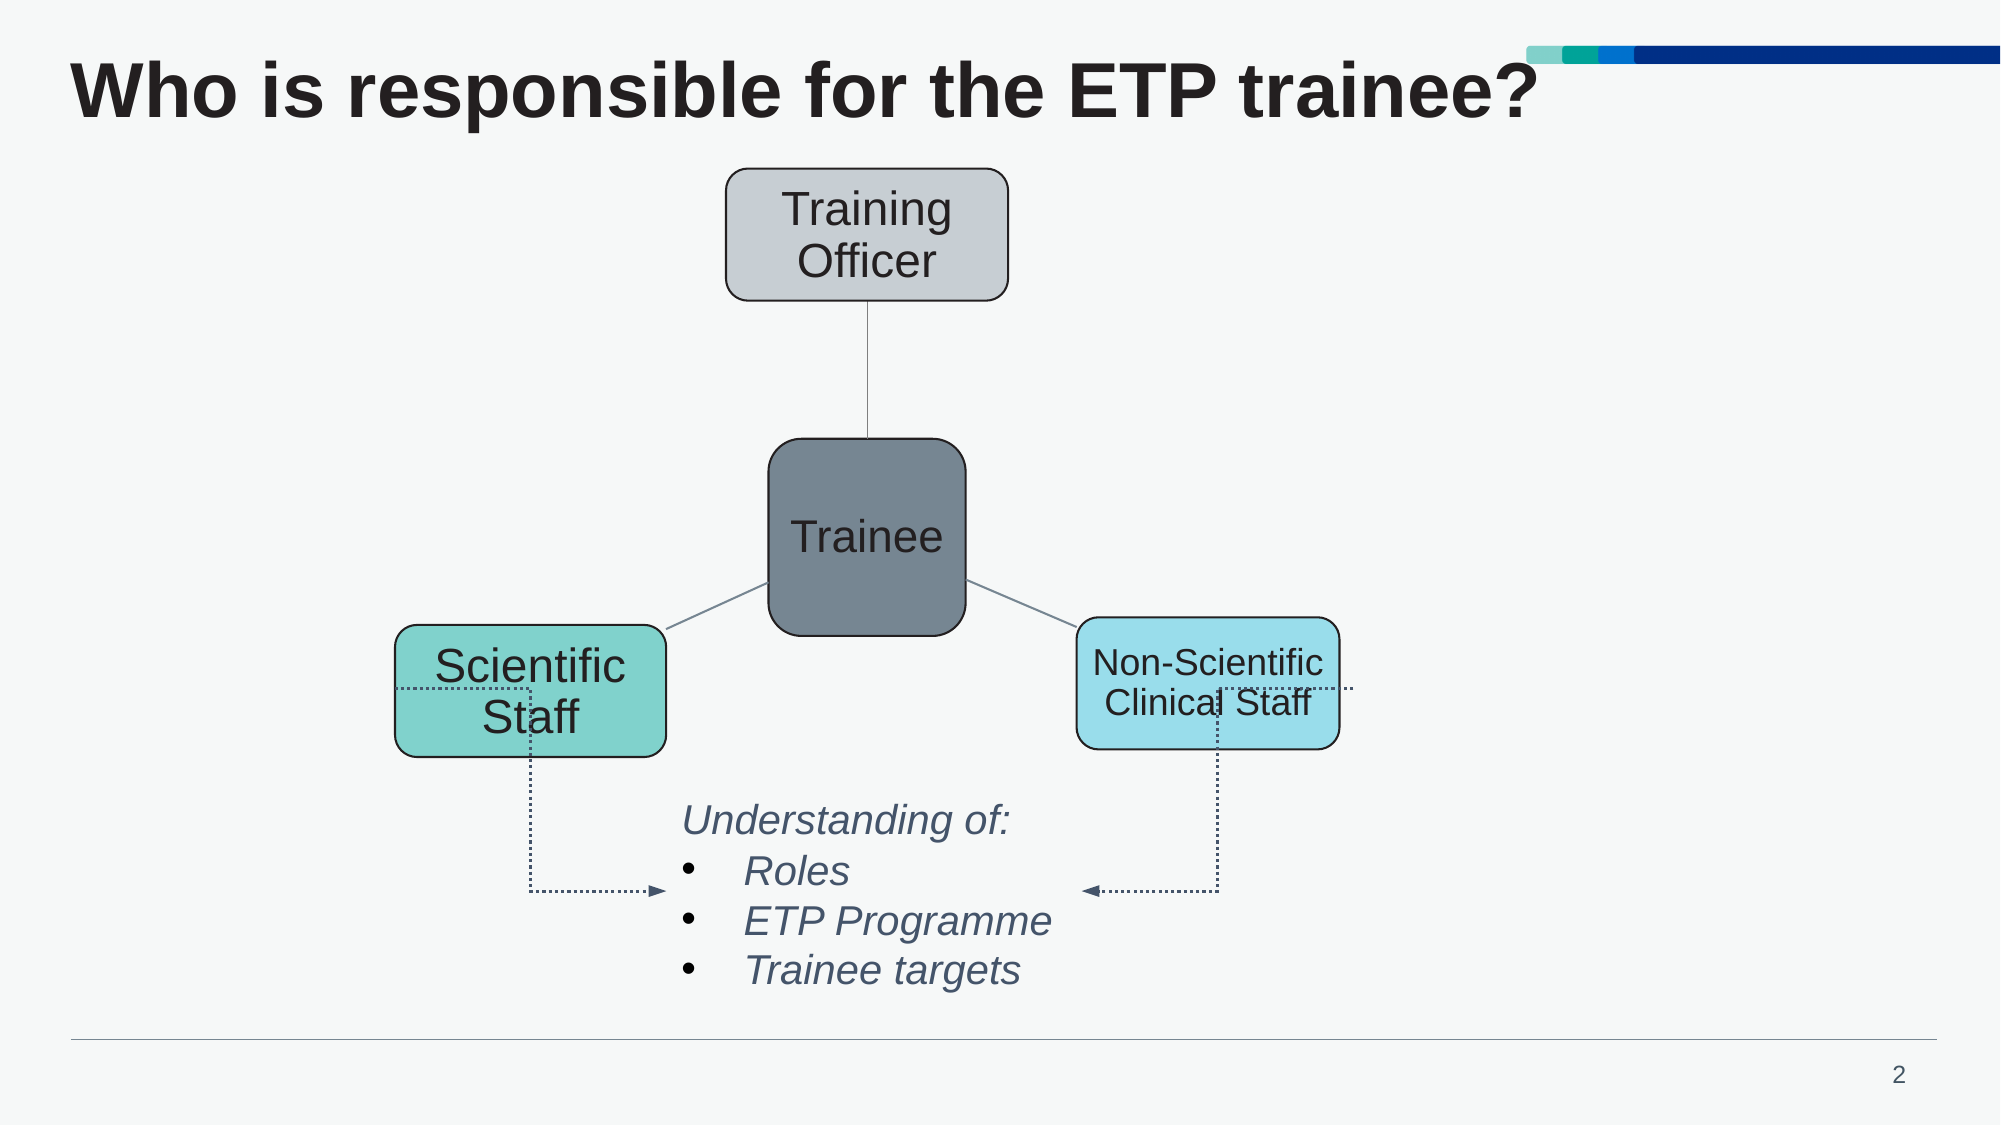

# Who is responsible for the ETP trainee?
Training Officer
Trainee
Non-Scientific Clinical Staff
Scientific Staff
Understanding of:
Roles
ETP Programme
Trainee targets